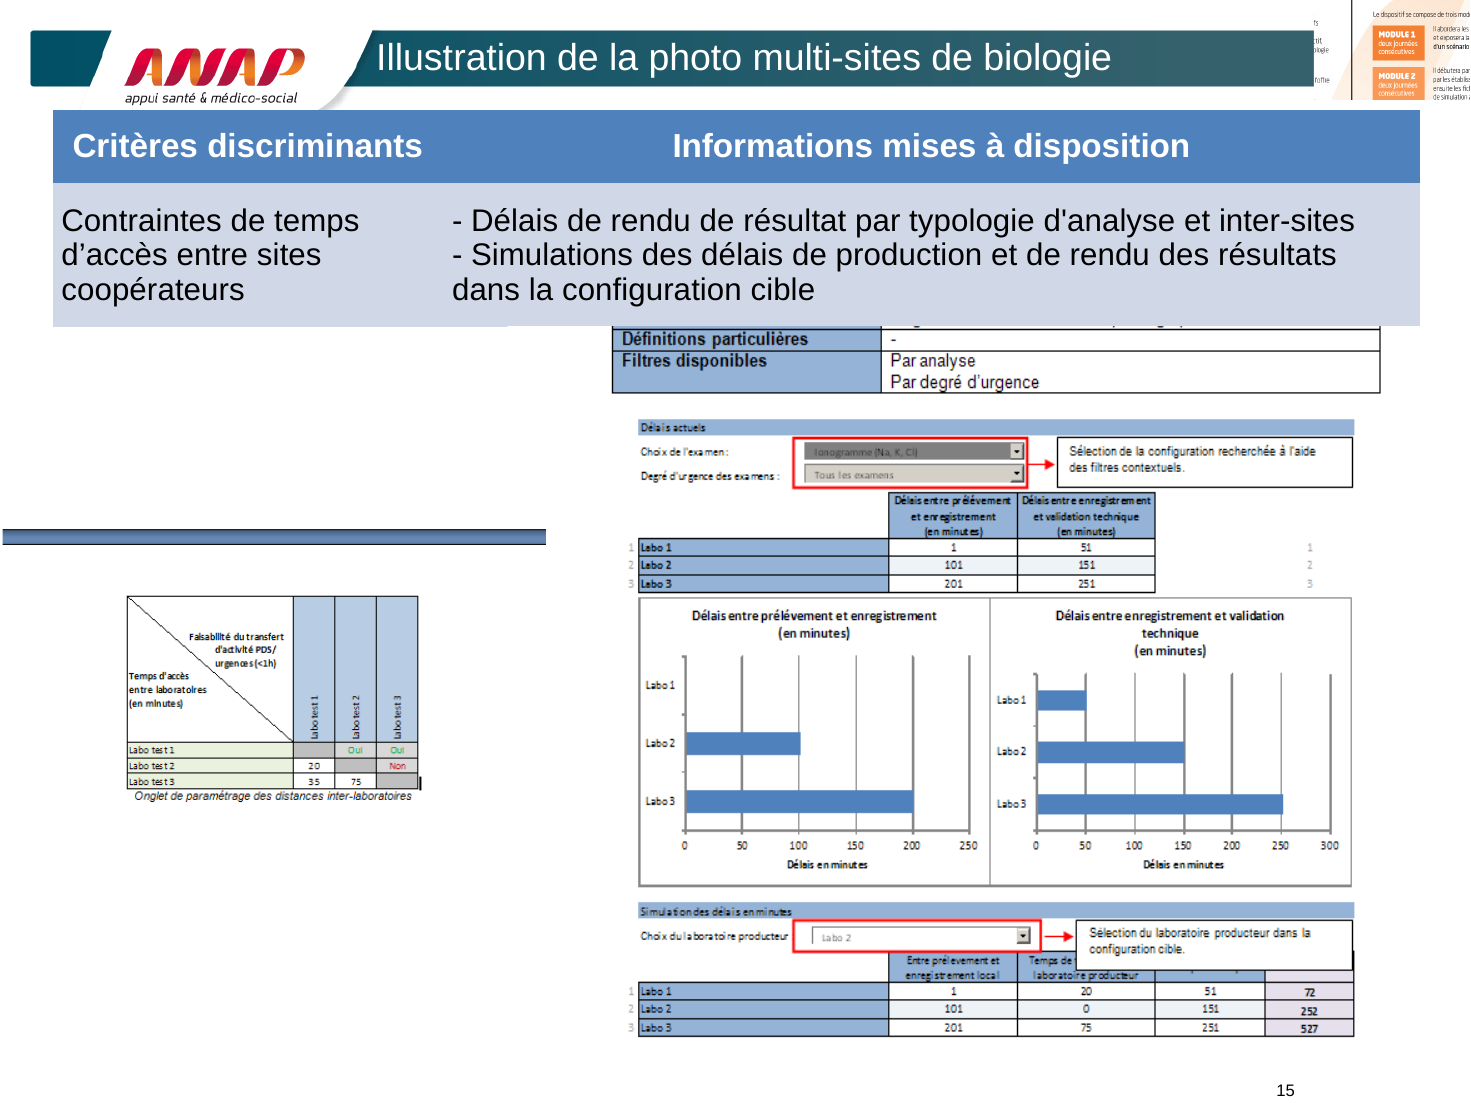

# Illustration de la photo multi-sites de biologie
| Critères discriminants | Informations mises à disposition |
| --- | --- |
| Contraintes de temps d’accès entre sites coopérateurs | - Délais de rendu de résultat par typologie d'analyse et inter-sites - Simulations des délais de production et de rendu des résultats dans la configuration cible |